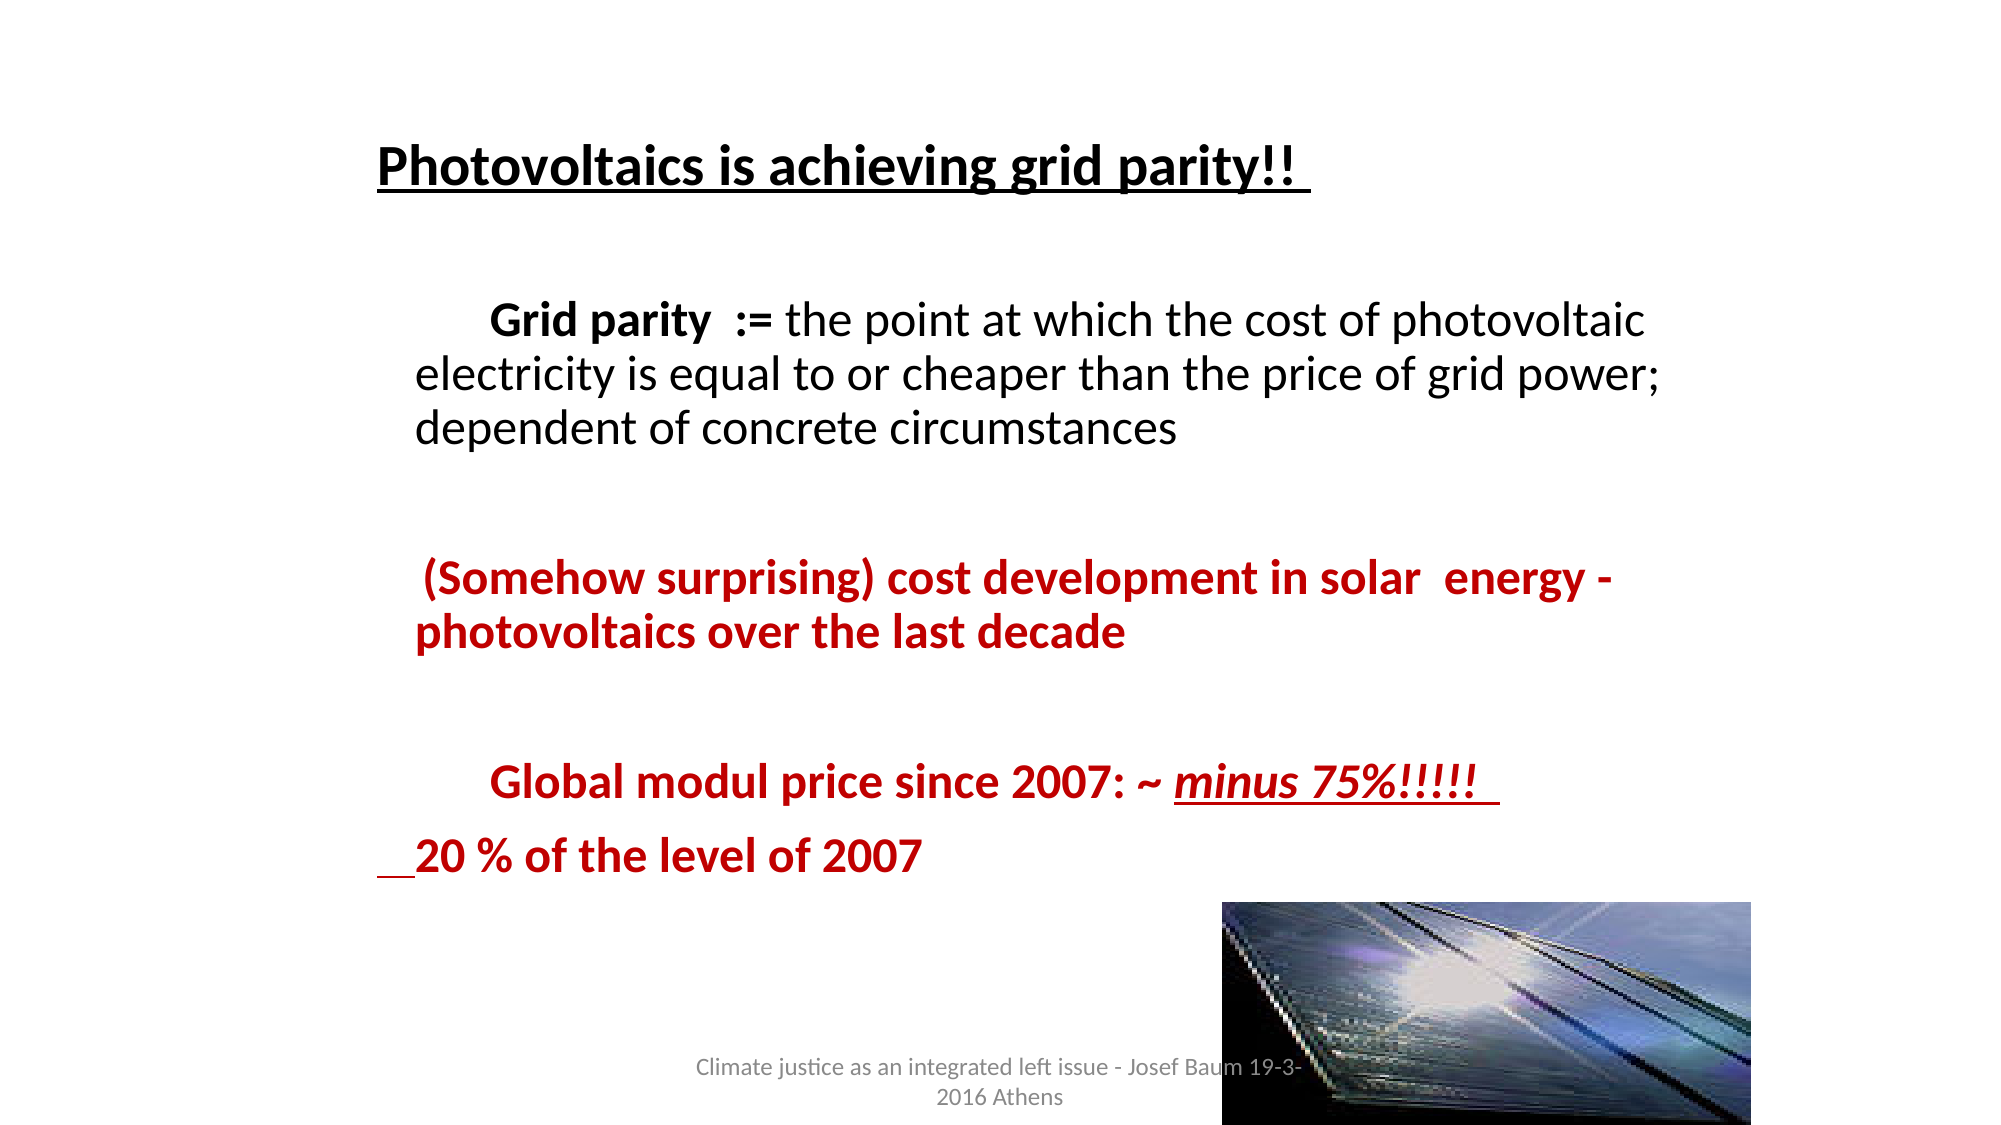

#
Photovoltaics is achieving grid parity!!
	Grid parity := the point at which the cost of photovoltaic electricity is equal to or cheaper than the price of grid power; dependent of concrete circumstances
  (Somehow surprising) cost development in solar energy - photovoltaics over the last decade
	Global modul price since 2007: ~ minus 75%!!!!!
20 % of the level of 2007
Climate justice as an integrated left issue - Josef Baum 19-3-2016 Athens